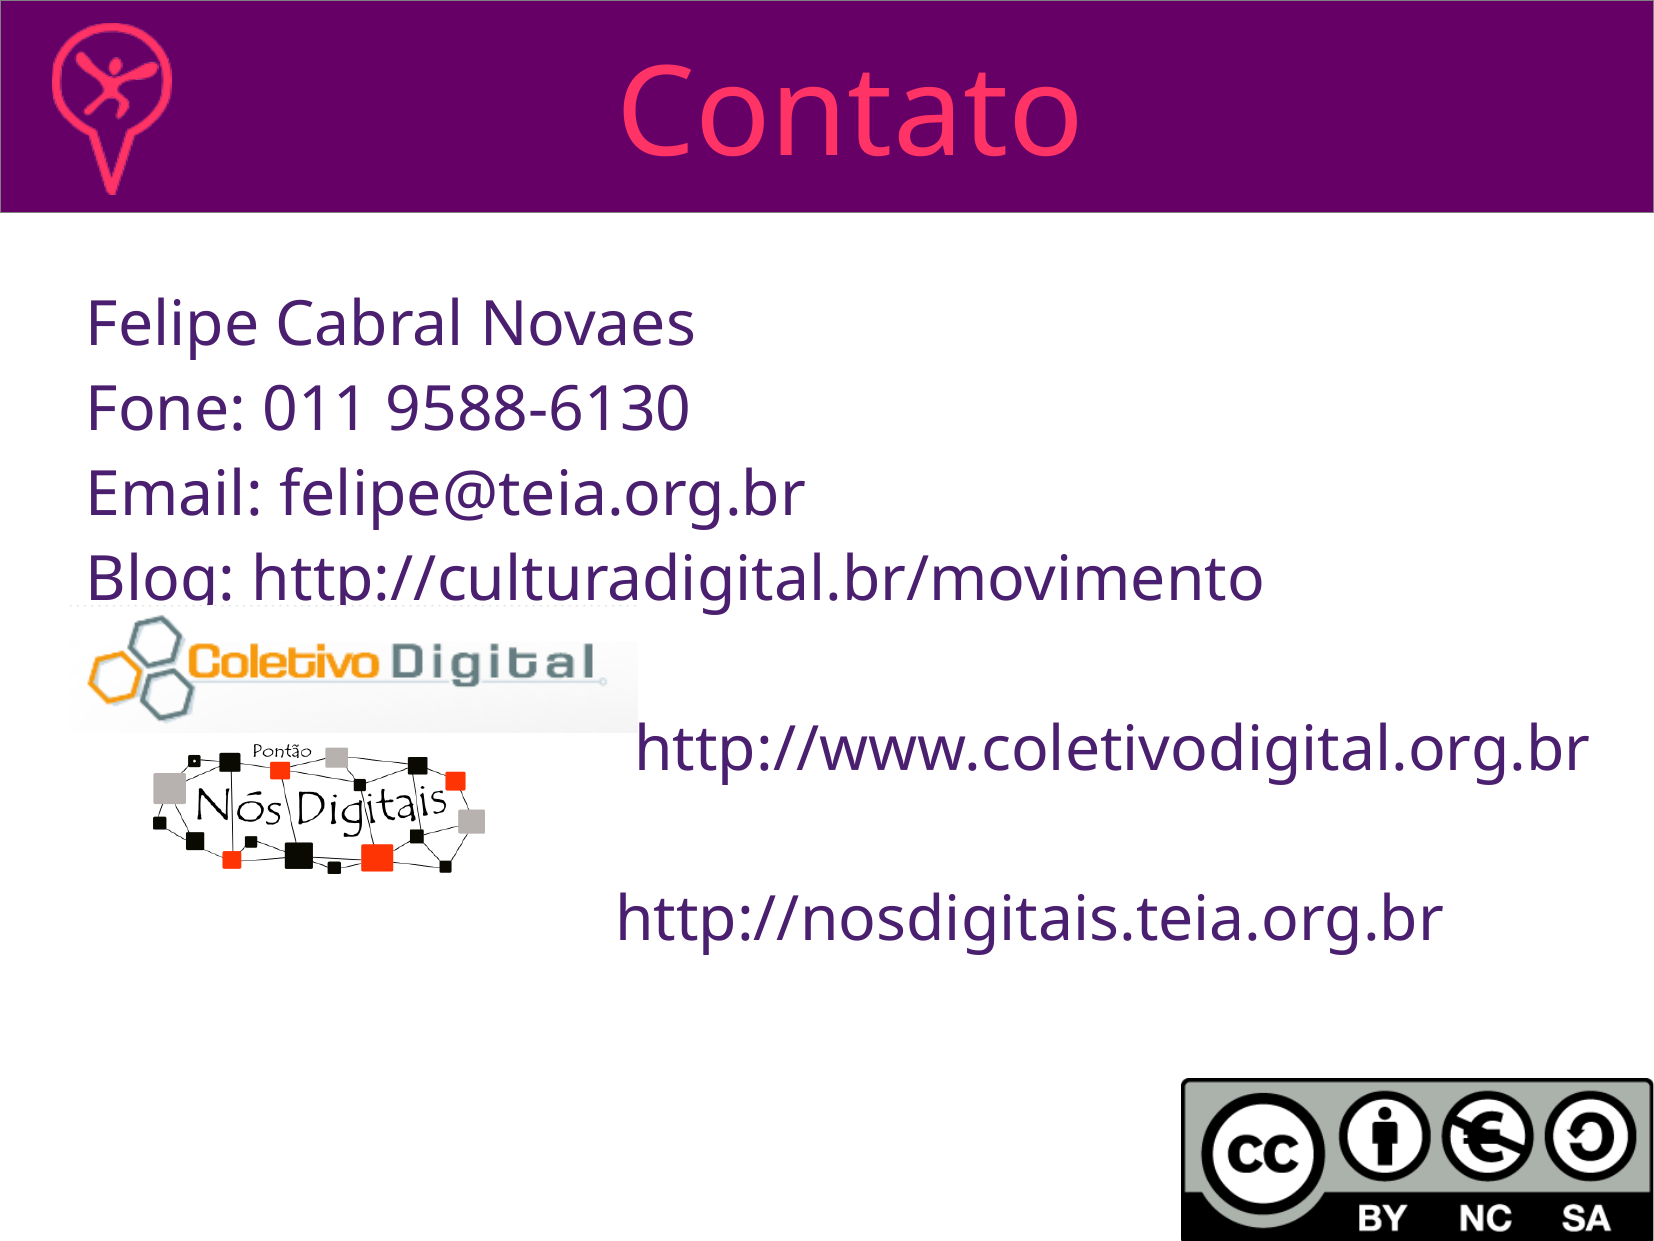

Contato
#
Felipe Cabral Novaes
Fone: 011 9588-6130
Email: felipe@teia.org.br
Blog: http://culturadigital.br/movimento
 http://www.coletivodigital.org.br
http://nosdigitais.teia.org.br